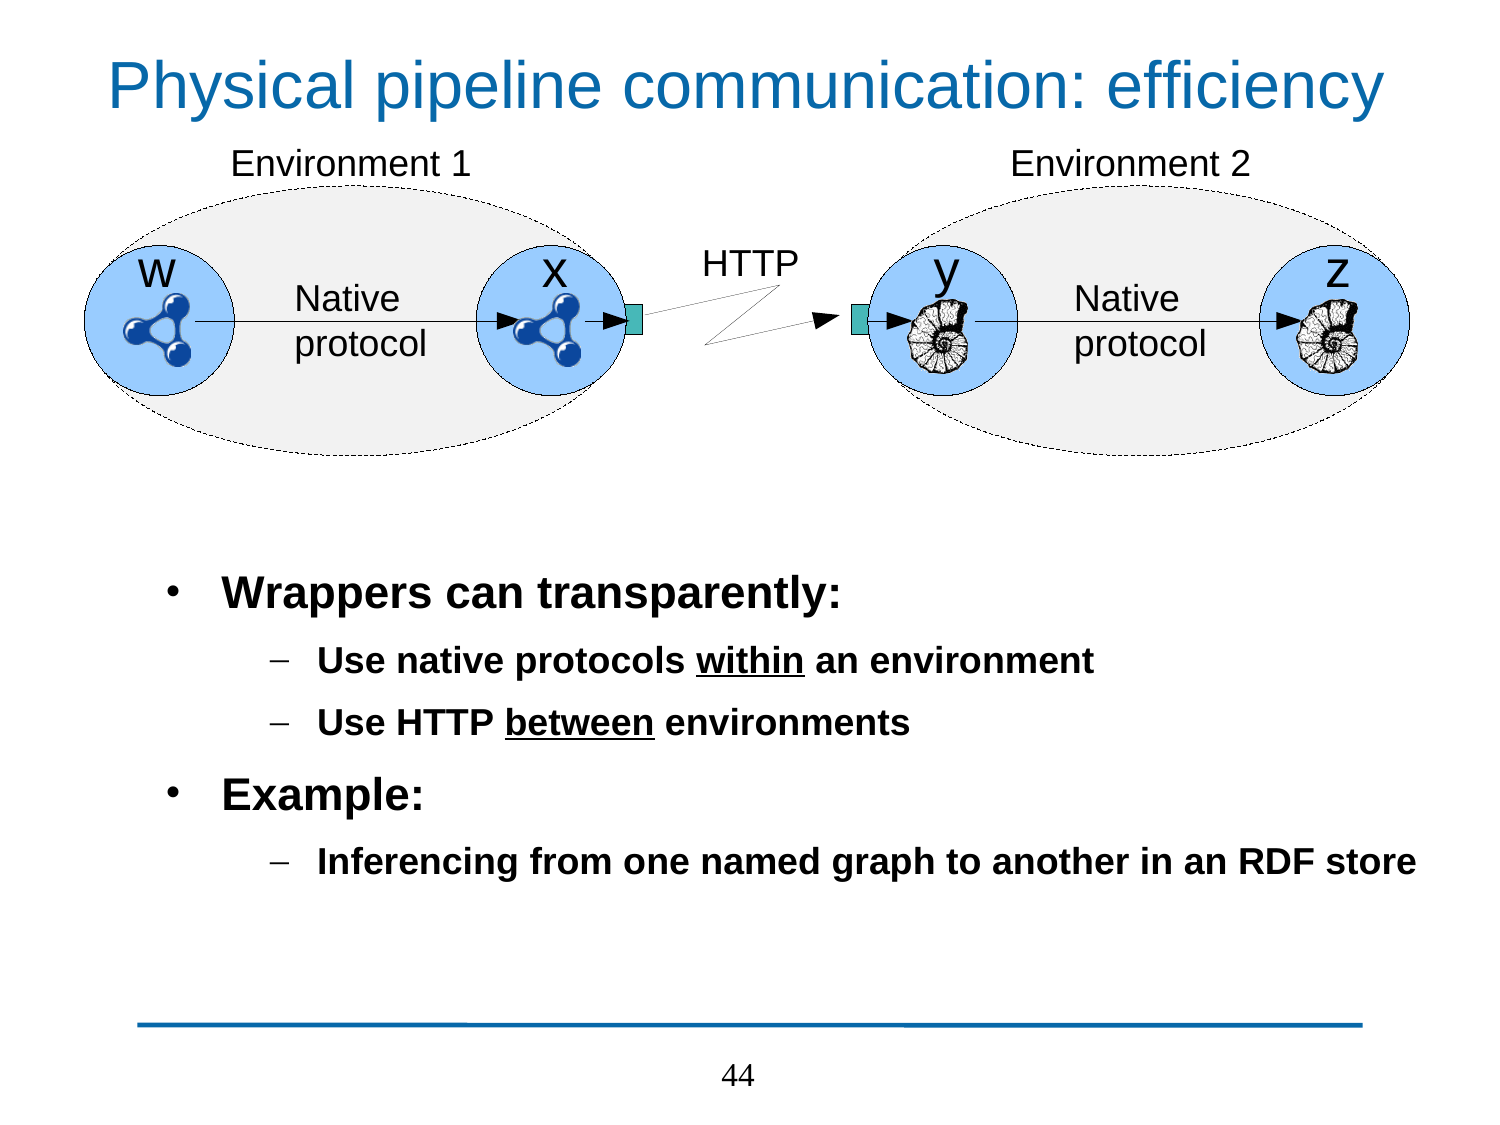

# Physical pipeline communication: efficiency
Environment 1
Environment 2
w
x
y
z
HTTP
Native
protocol
Native
protocol
Wrappers can transparently:
Use native protocols within an environment
Use HTTP between environments
Example:
Inferencing from one named graph to another in an RDF store
44